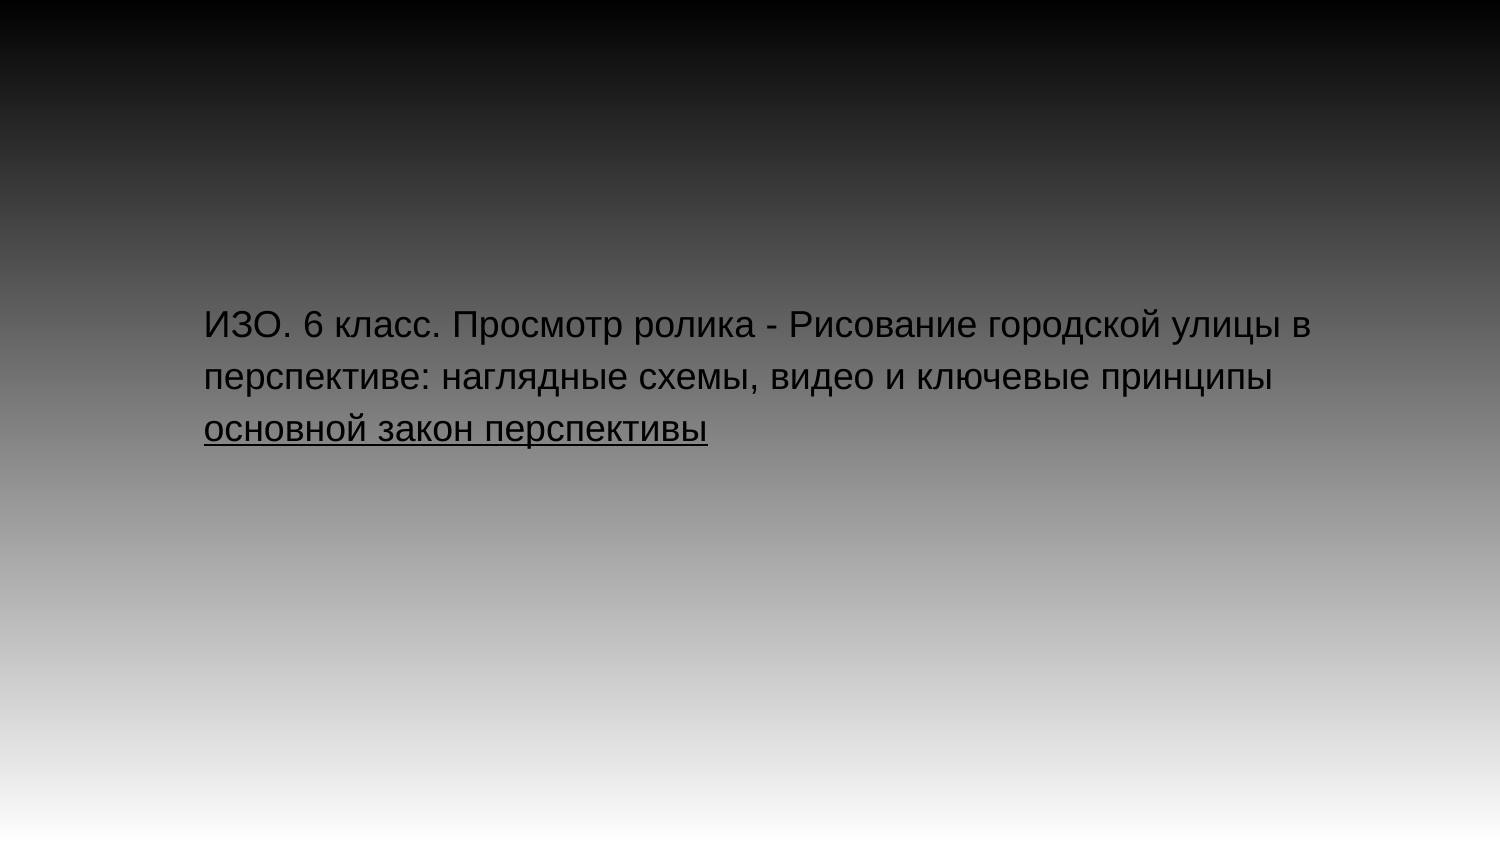

# ИЗО. 6 класс. Просмотр ролика - Рисование городской улицы в перспективе: наглядные схемы, видео и ключевые принципы основной закон перспективы